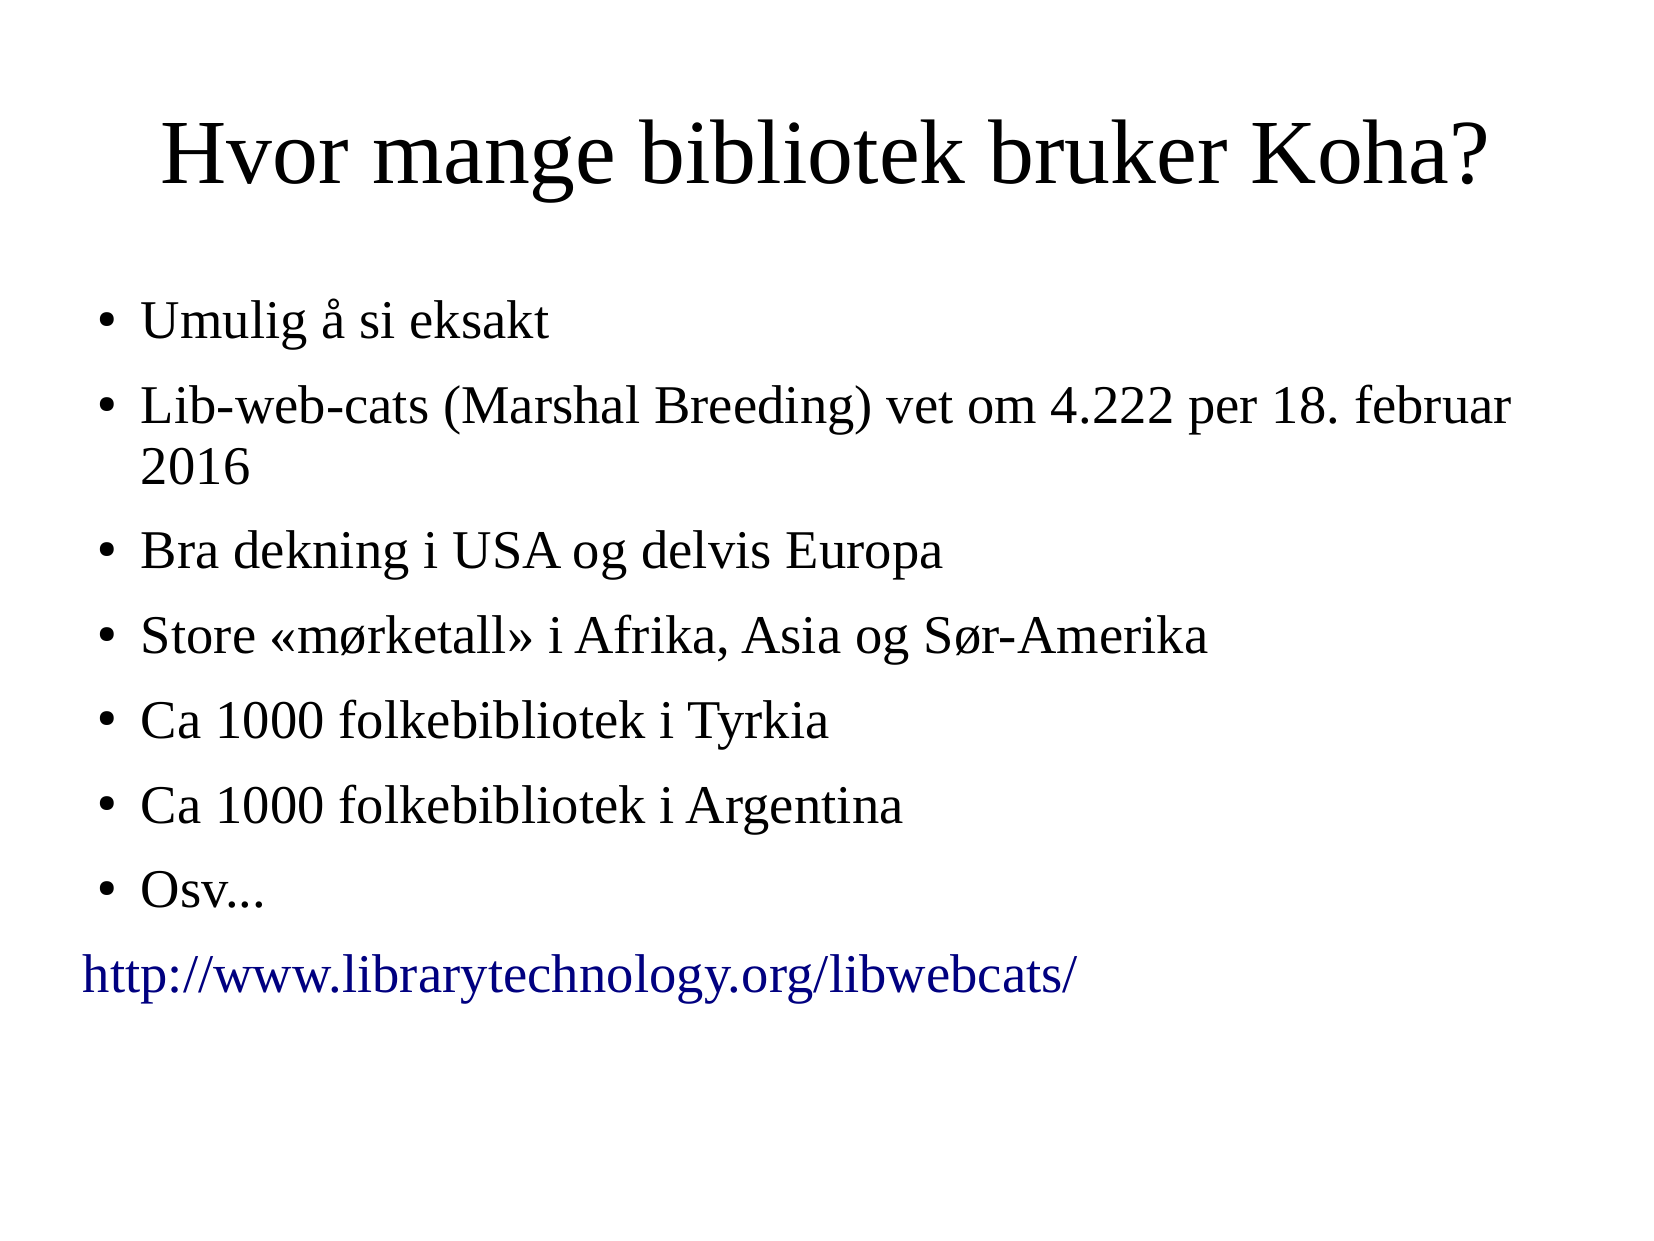

# Hvor mange bibliotek bruker Koha?
Umulig å si eksakt
Lib-web-cats (Marshal Breeding) vet om 4.222 per 18. februar 2016
Bra dekning i USA og delvis Europa
Store «mørketall» i Afrika, Asia og Sør-Amerika
Ca 1000 folkebibliotek i Tyrkia
Ca 1000 folkebibliotek i Argentina
Osv...
http://www.librarytechnology.org/libwebcats/